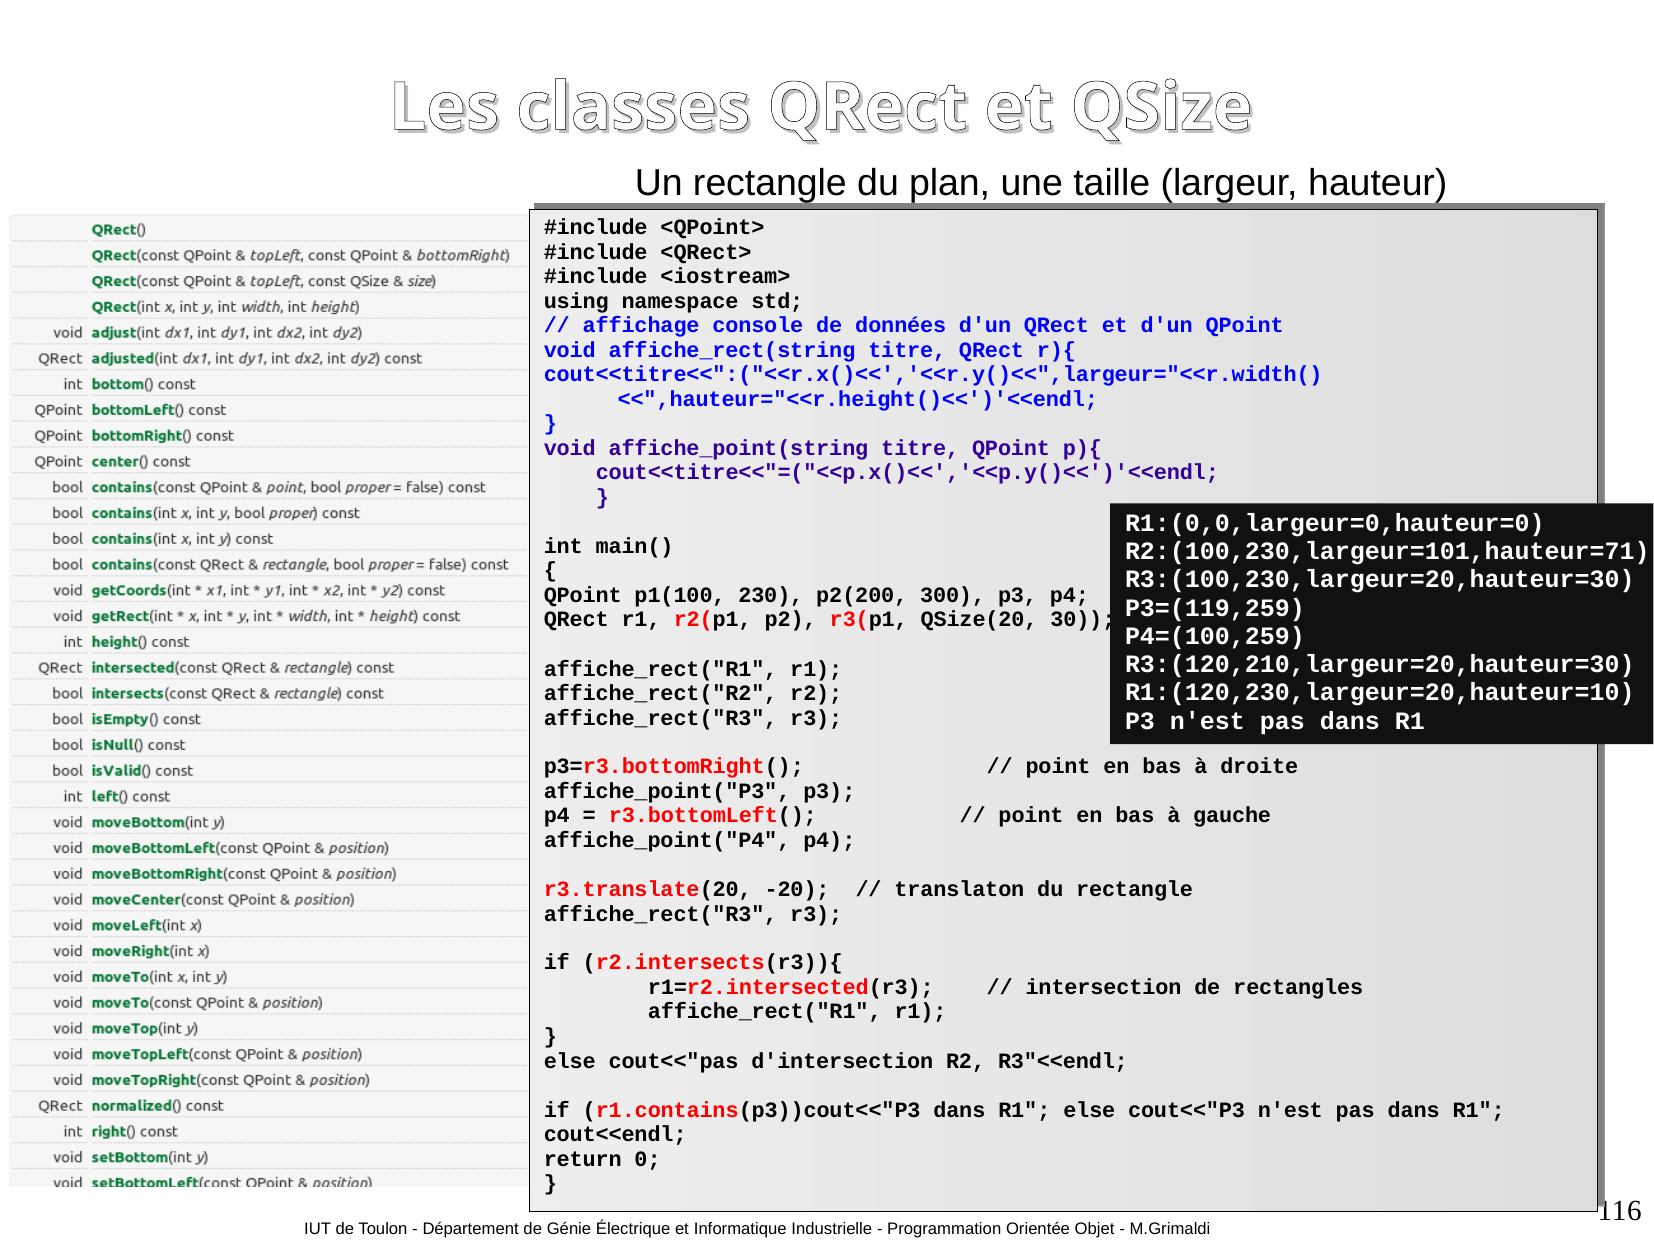

# Les classes QRect et QSize
Un rectangle du plan, une taille (largeur, hauteur)
#include <QPoint>
#include <QRect>
#include <iostream>
using namespace std;
// affichage console de données d'un QRect et d'un QPoint
void affiche_rect(string titre, QRect r){
cout<<titre<<":("<<r.x()<<','<<r.y()<<",largeur="<<r.width()
	<<",hauteur="<<r.height()<<')'<<endl;
}
void affiche_point(string titre, QPoint p){
 cout<<titre<<"=("<<p.x()<<','<<p.y()<<')'<<endl;
 }
int main()
{
QPoint p1(100, 230), p2(200, 300), p3, p4;
QRect r1, r2(p1, p2), r3(p1, QSize(20, 30));
affiche_rect("R1", r1);
affiche_rect("R2", r2);
affiche_rect("R3", r3);
p3=r3.bottomRight(); 		// point en bas à droite
affiche_point("P3", p3);
p4 = r3.bottomLeft(); // point en bas à gauche
affiche_point("P4", p4);
r3.translate(20, -20); // translaton du rectangle
affiche_rect("R3", r3);
if (r2.intersects(r3)){
 r1=r2.intersected(r3);	// intersection de rectangles
 affiche_rect("R1", r1);
}
else cout<<"pas d'intersection R2, R3"<<endl;
if (r1.contains(p3))cout<<"P3 dans R1"; else cout<<"P3 n'est pas dans R1";
cout<<endl;
return 0;
}
R1:(0,0,largeur=0,hauteur=0)
R2:(100,230,largeur=101,hauteur=71)
R3:(100,230,largeur=20,hauteur=30)
P3=(119,259)
P4=(100,259)
R3:(120,210,largeur=20,hauteur=30)
R1:(120,230,largeur=20,hauteur=10)
P3 n'est pas dans R1